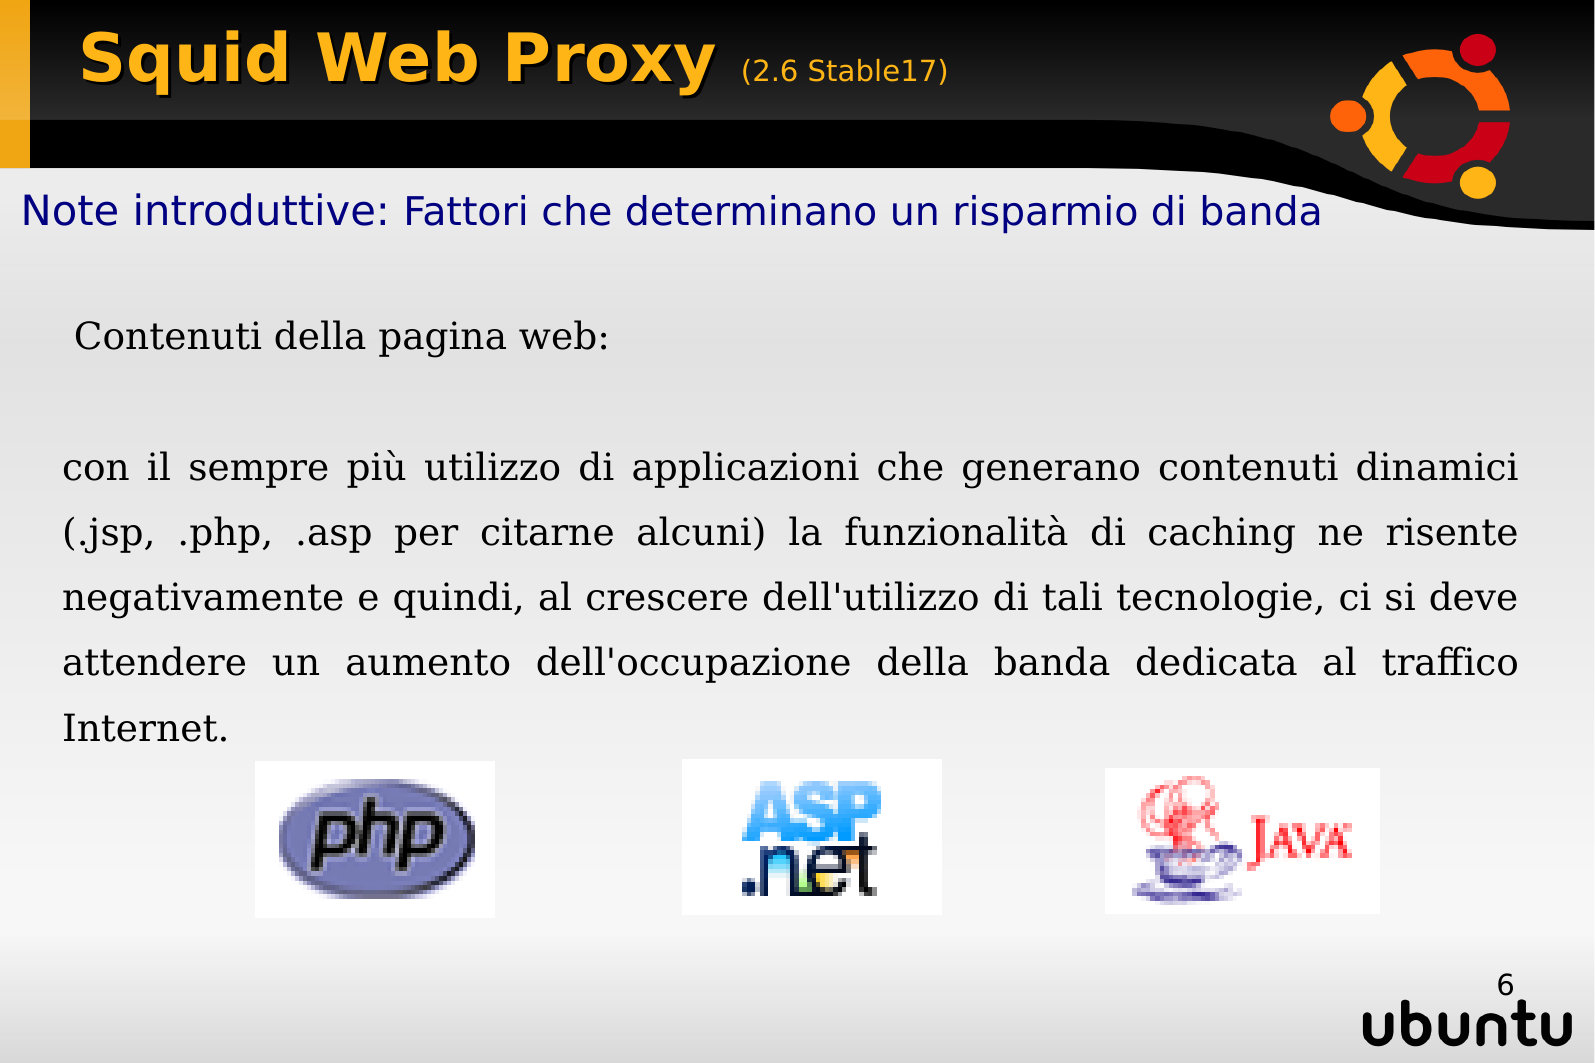

Squid Web Proxy (2.6 Stable17)
Note introduttive: Fattori che determinano un risparmio di banda
 Contenuti della pagina web:
con il sempre più utilizzo di applicazioni che generano contenuti dinamici (.jsp, .php, .asp per citarne alcuni) la funzionalità di caching ne risente negativamente e quindi, al crescere dell'utilizzo di tali tecnologie, ci si deve attendere un aumento dell'occupazione della banda dedicata al traffico Internet.
6